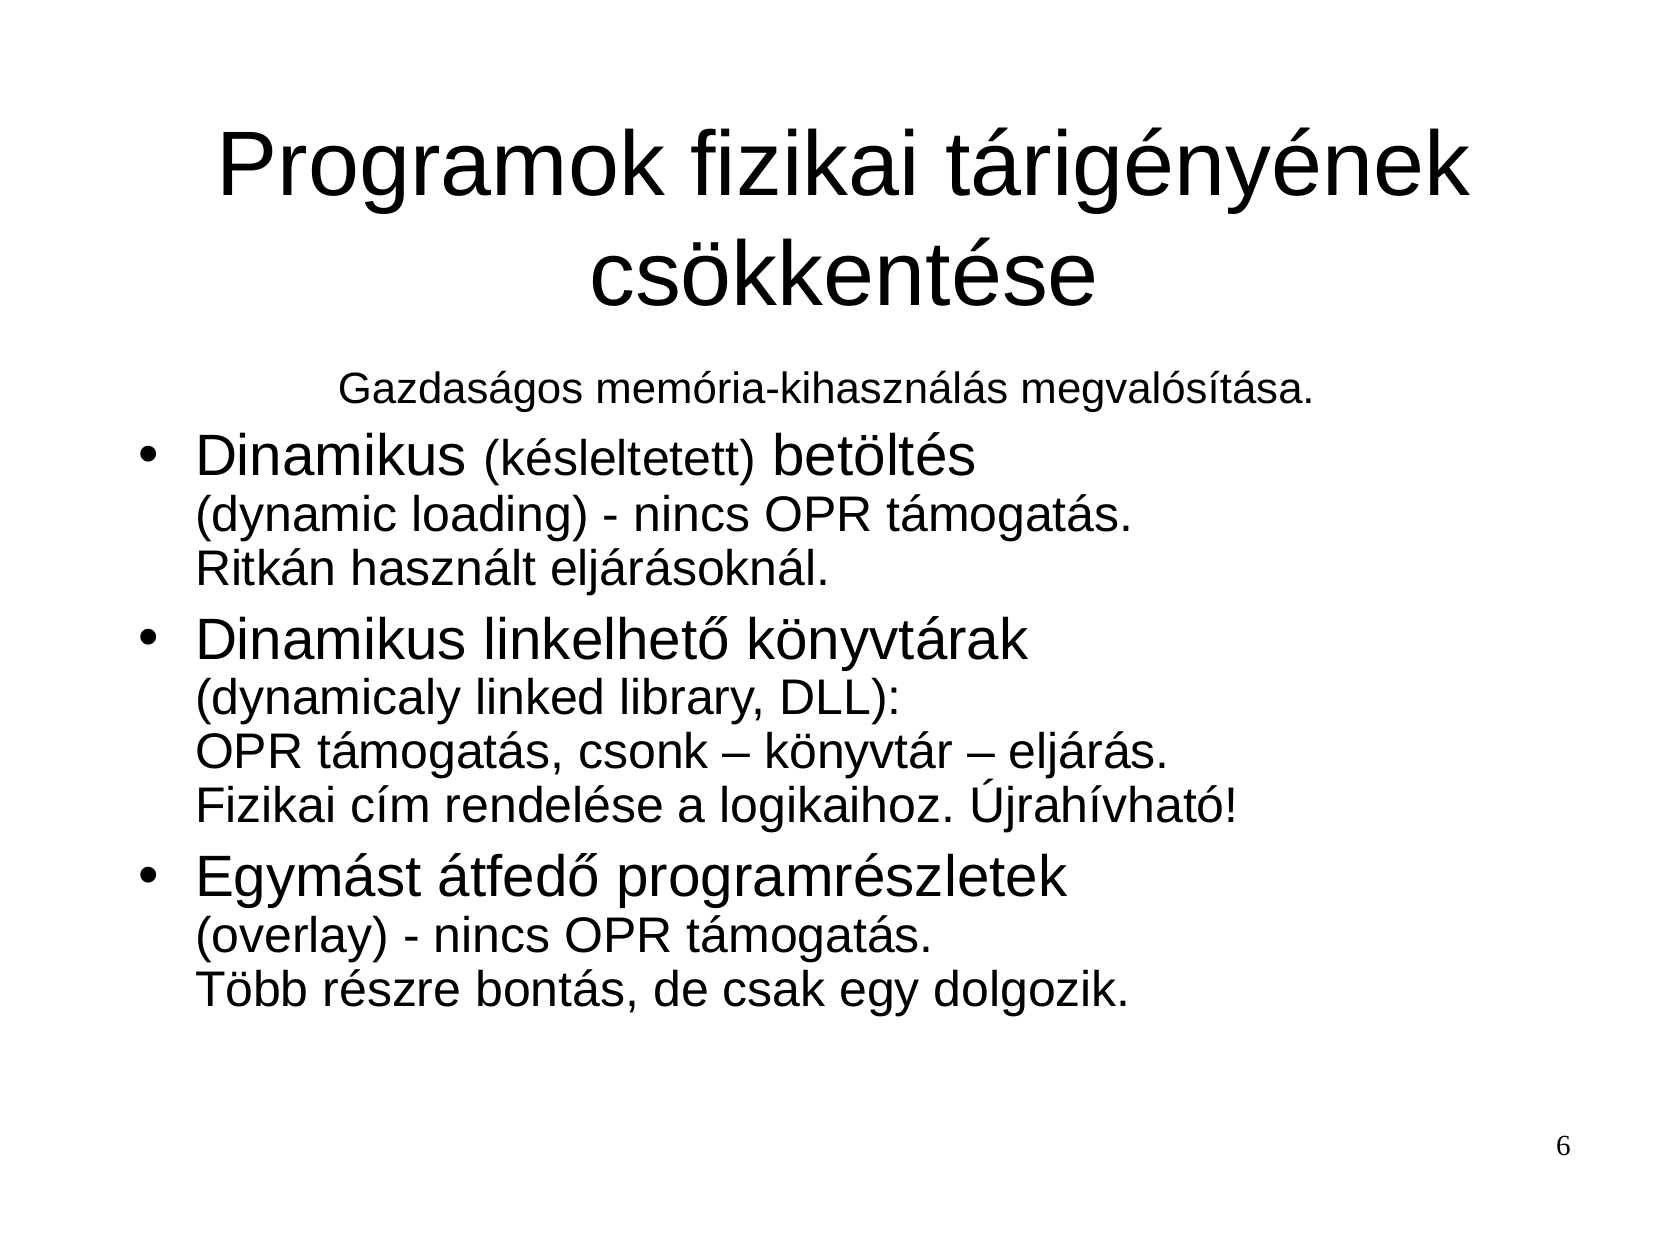

# Programok fizikai tárigényének csökkentése
Gazdaságos memória-kihasználás megvalósítása.
Dinamikus (késleltetett) betöltés
(dynamic loading) - nincs OPR támogatás.
Ritkán használt eljárásoknál.
Dinamikus linkelhető könyvtárak
(dynamicaly linked library, DLL):
OPR támogatás, csonk – könyvtár – eljárás.
Fizikai cím rendelése a logikaihoz. Újrahívható!
Egymást átfedő programrészletek
(overlay) - nincs OPR támogatás.
Több részre bontás, de csak egy dolgozik.
6